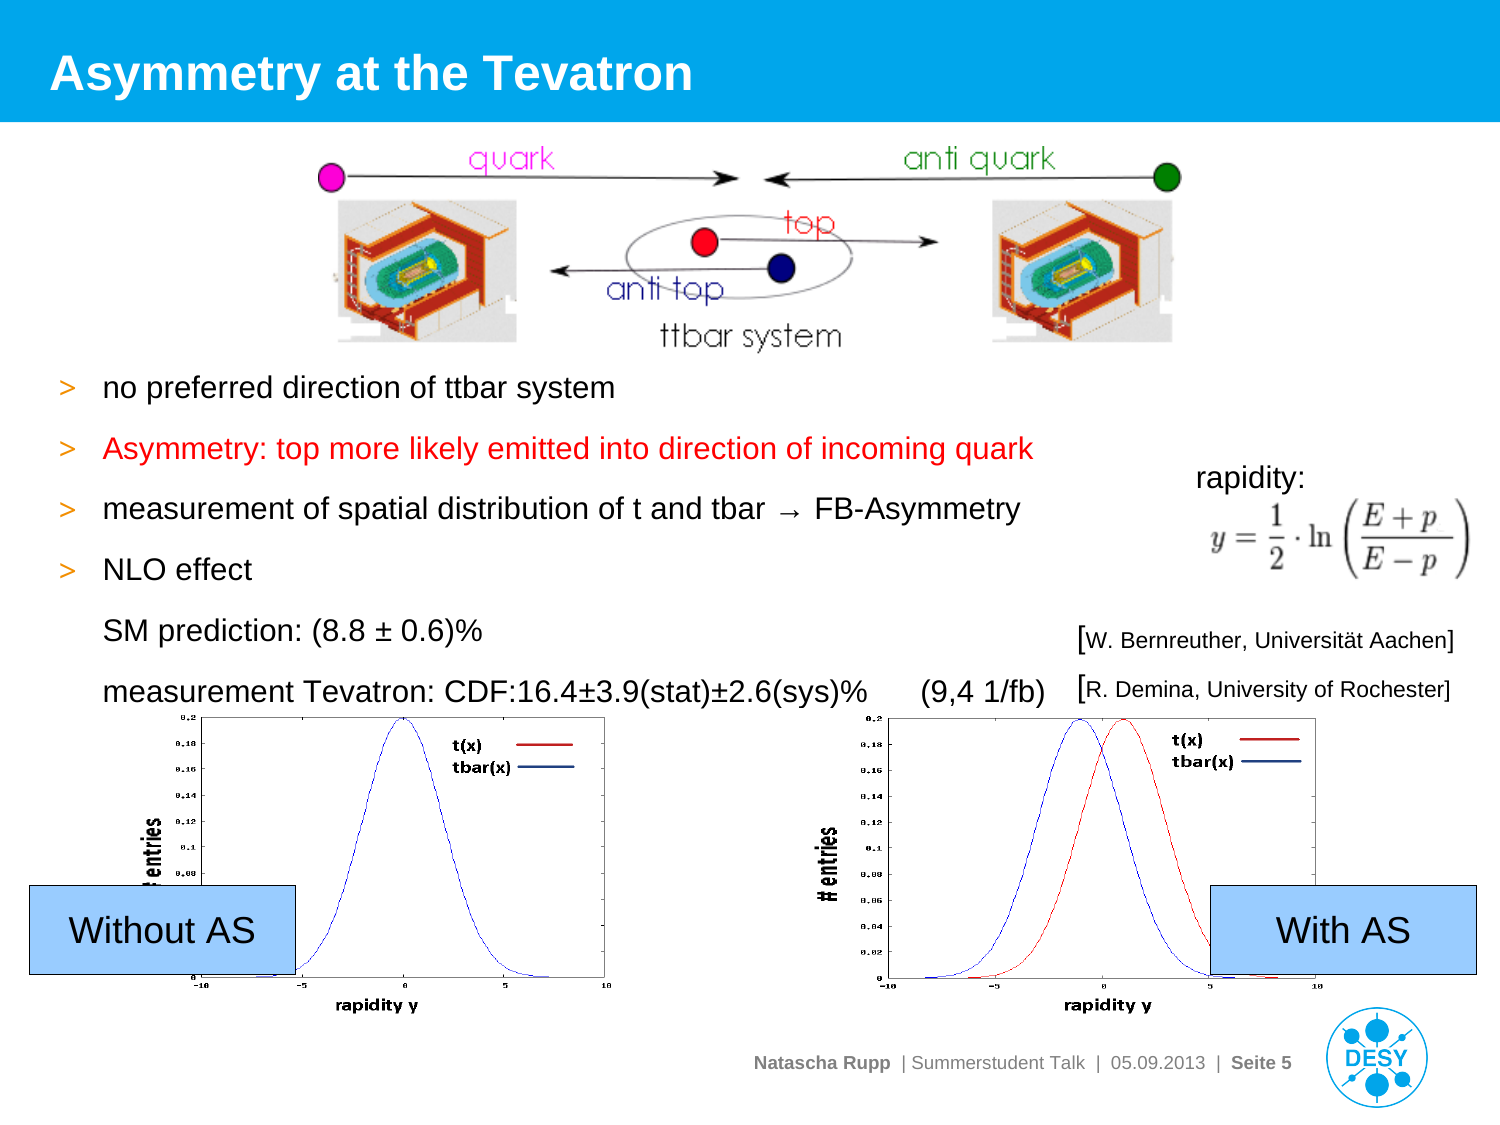

# Asymmetry at the Tevatron
no preferred direction of ttbar system
Asymmetry: top more likely emitted into direction of incoming quark
measurement of spatial distribution of t and tbar → FB-Asymmetry
NLO effect
SM prediction: (8.8 ± 0.6)%
measurement Tevatron: CDF:16.4±3.9(stat)±2.6(sys)% (9,4 1/fb)
rapidity:
[W. Bernreuther, Universität Aachen]
[R. Demina, University of Rochester]
Without AS
With AS